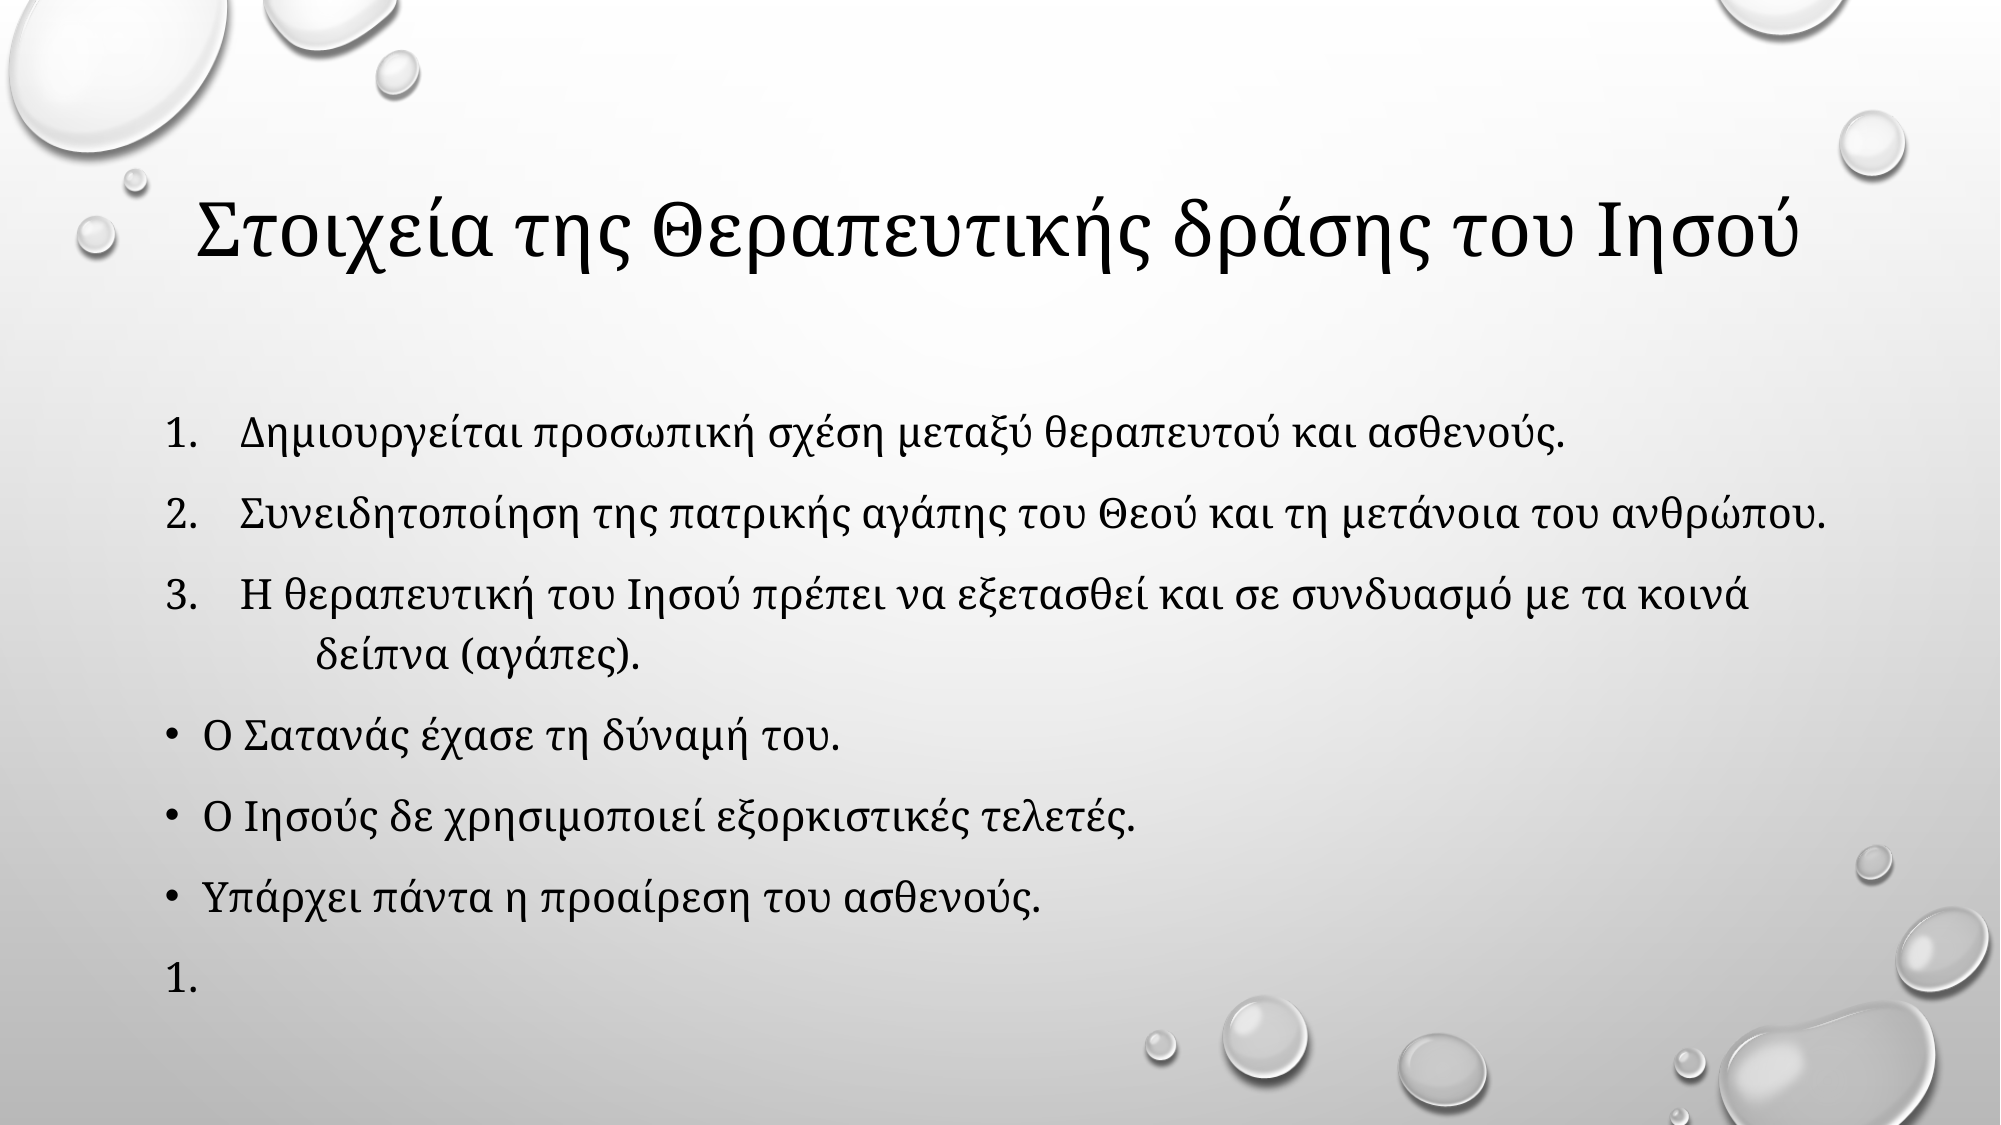

# Στοιχεία της Θεραπευτικής δράσης του Ιησού
Δημιουργείται προσωπική σχέση μεταξύ θεραπευτού και ασθενούς.
Συνειδητοποίηση της πατρικής αγάπης του Θεού και τη μετάνοια του ανθρώπου.
Η θεραπευτική του Ιησού πρέπει να εξετασθεί και σε συνδυασμό με τα κοινά δείπνα (αγάπες).
Ο Σατανάς έχασε τη δύναμή του.
Ο Ιησούς δε χρησιμοποιεί εξορκιστικές τελετές.
Υπάρχει πάντα η προαίρεση του ασθενούς.